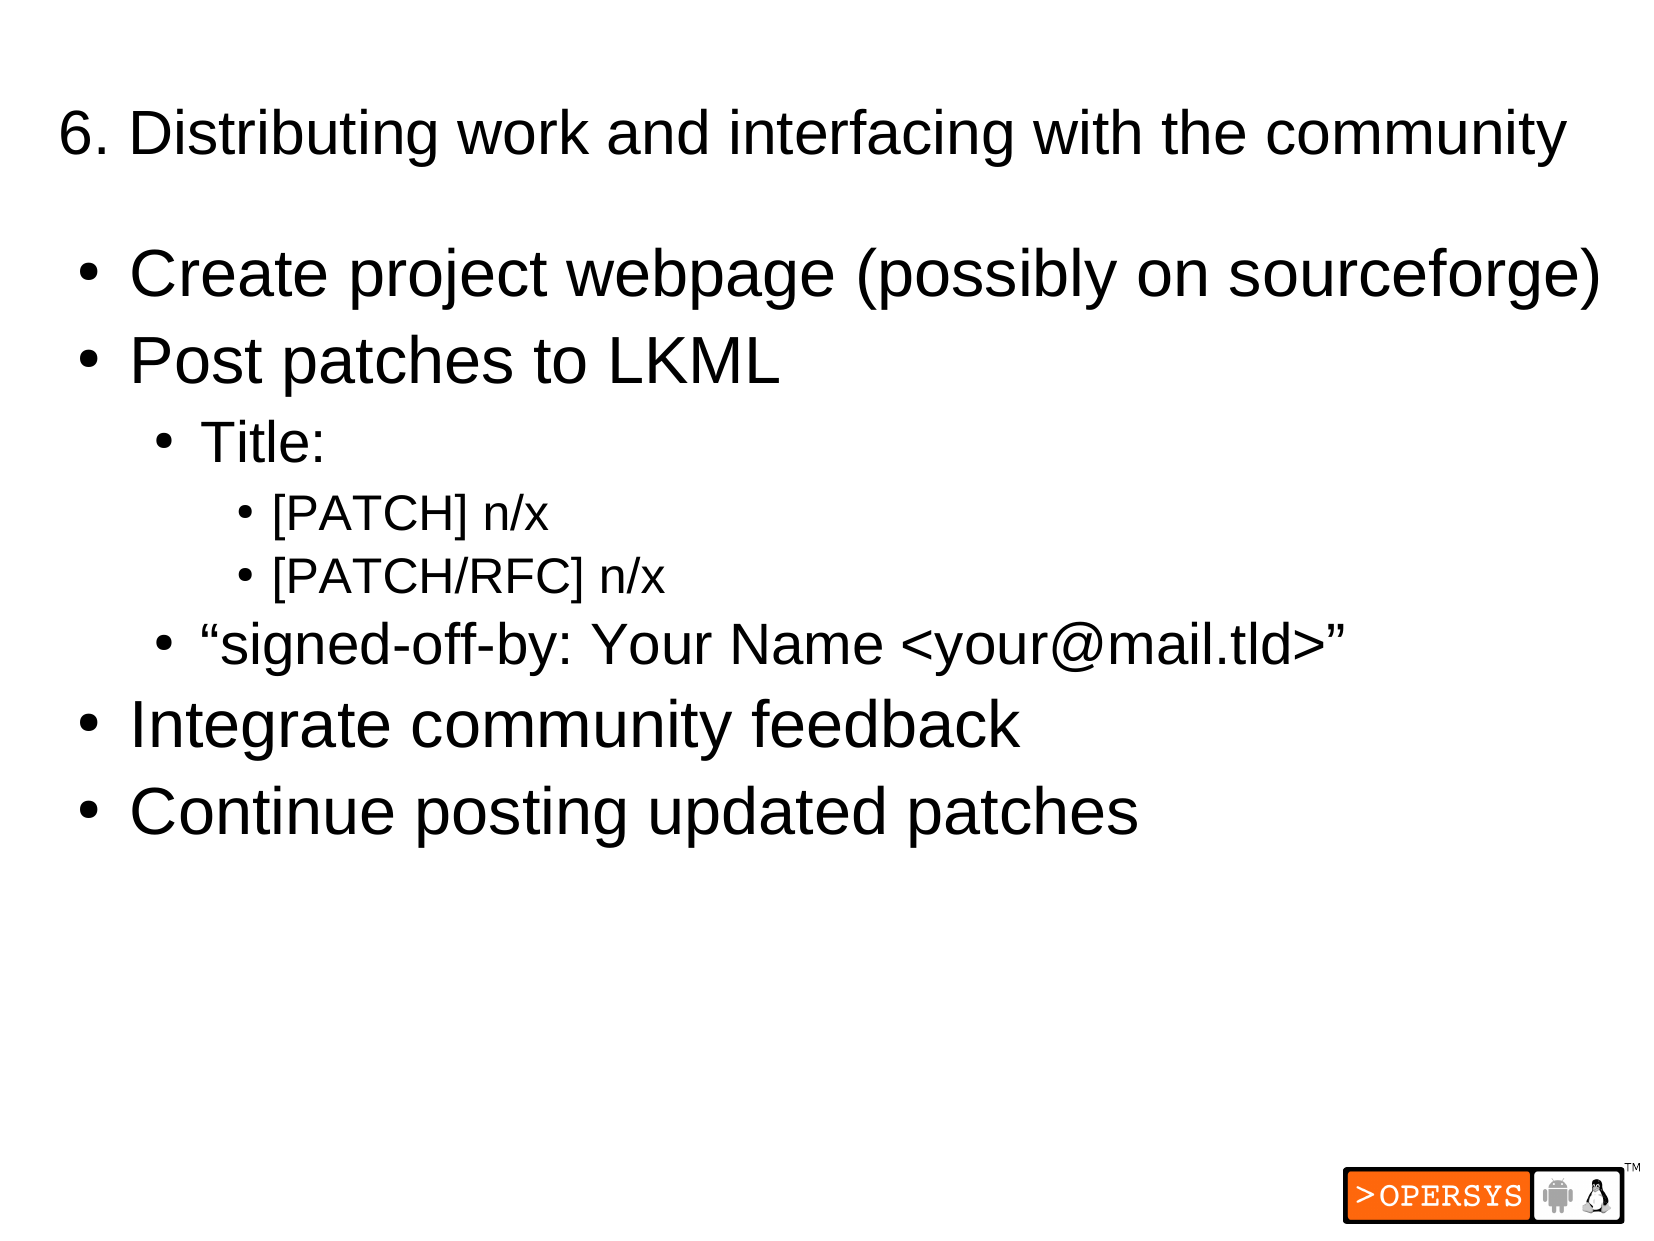

# 6. Distributing work and interfacing with the community
Create project webpage (possibly on sourceforge)
Post patches to LKML
Title:
[PATCH] n/x
[PATCH/RFC] n/x
“signed-off-by: Your Name <your@mail.tld>”
Integrate community feedback
Continue posting updated patches